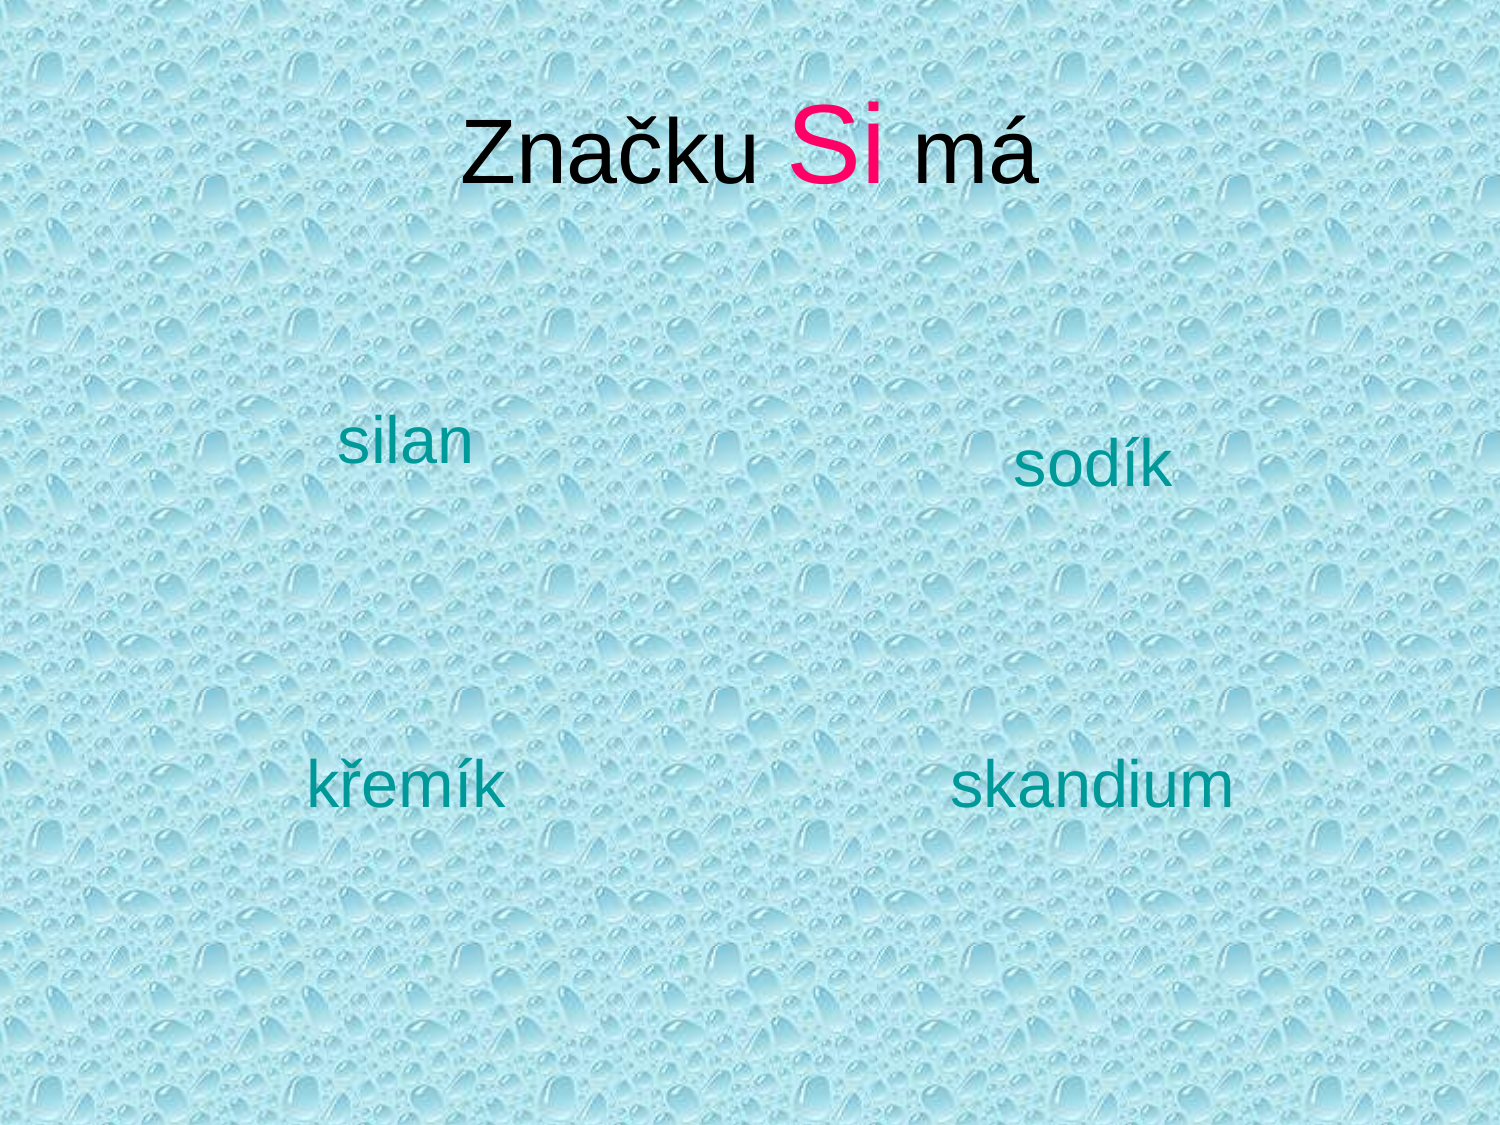

# Značku Si má
| silan |
| --- |
| sodík |
| --- |
| křemík |
| --- |
| skandium |
| --- |